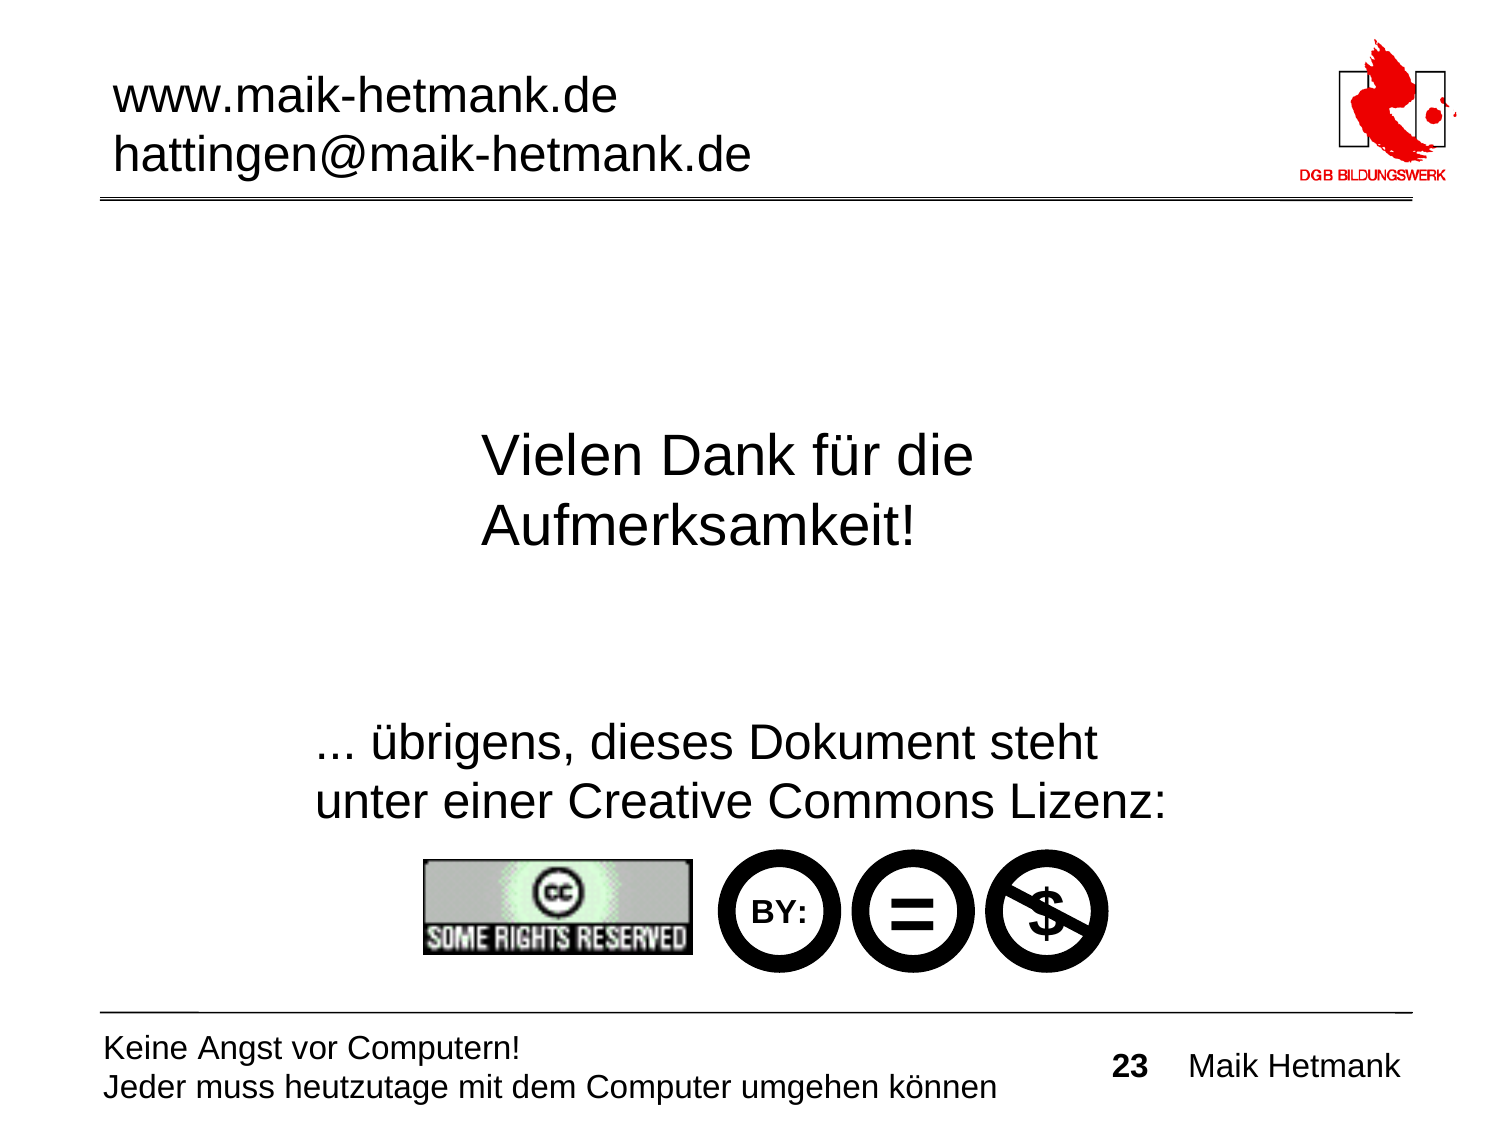

www.maik-hetmank.de
hattingen@maik-hetmank.de
Vielen Dank für die
Aufmerksamkeit!
... übrigens, dieses Dokument steht unter einer Creative Commons Lizenz:
BY:
=
$